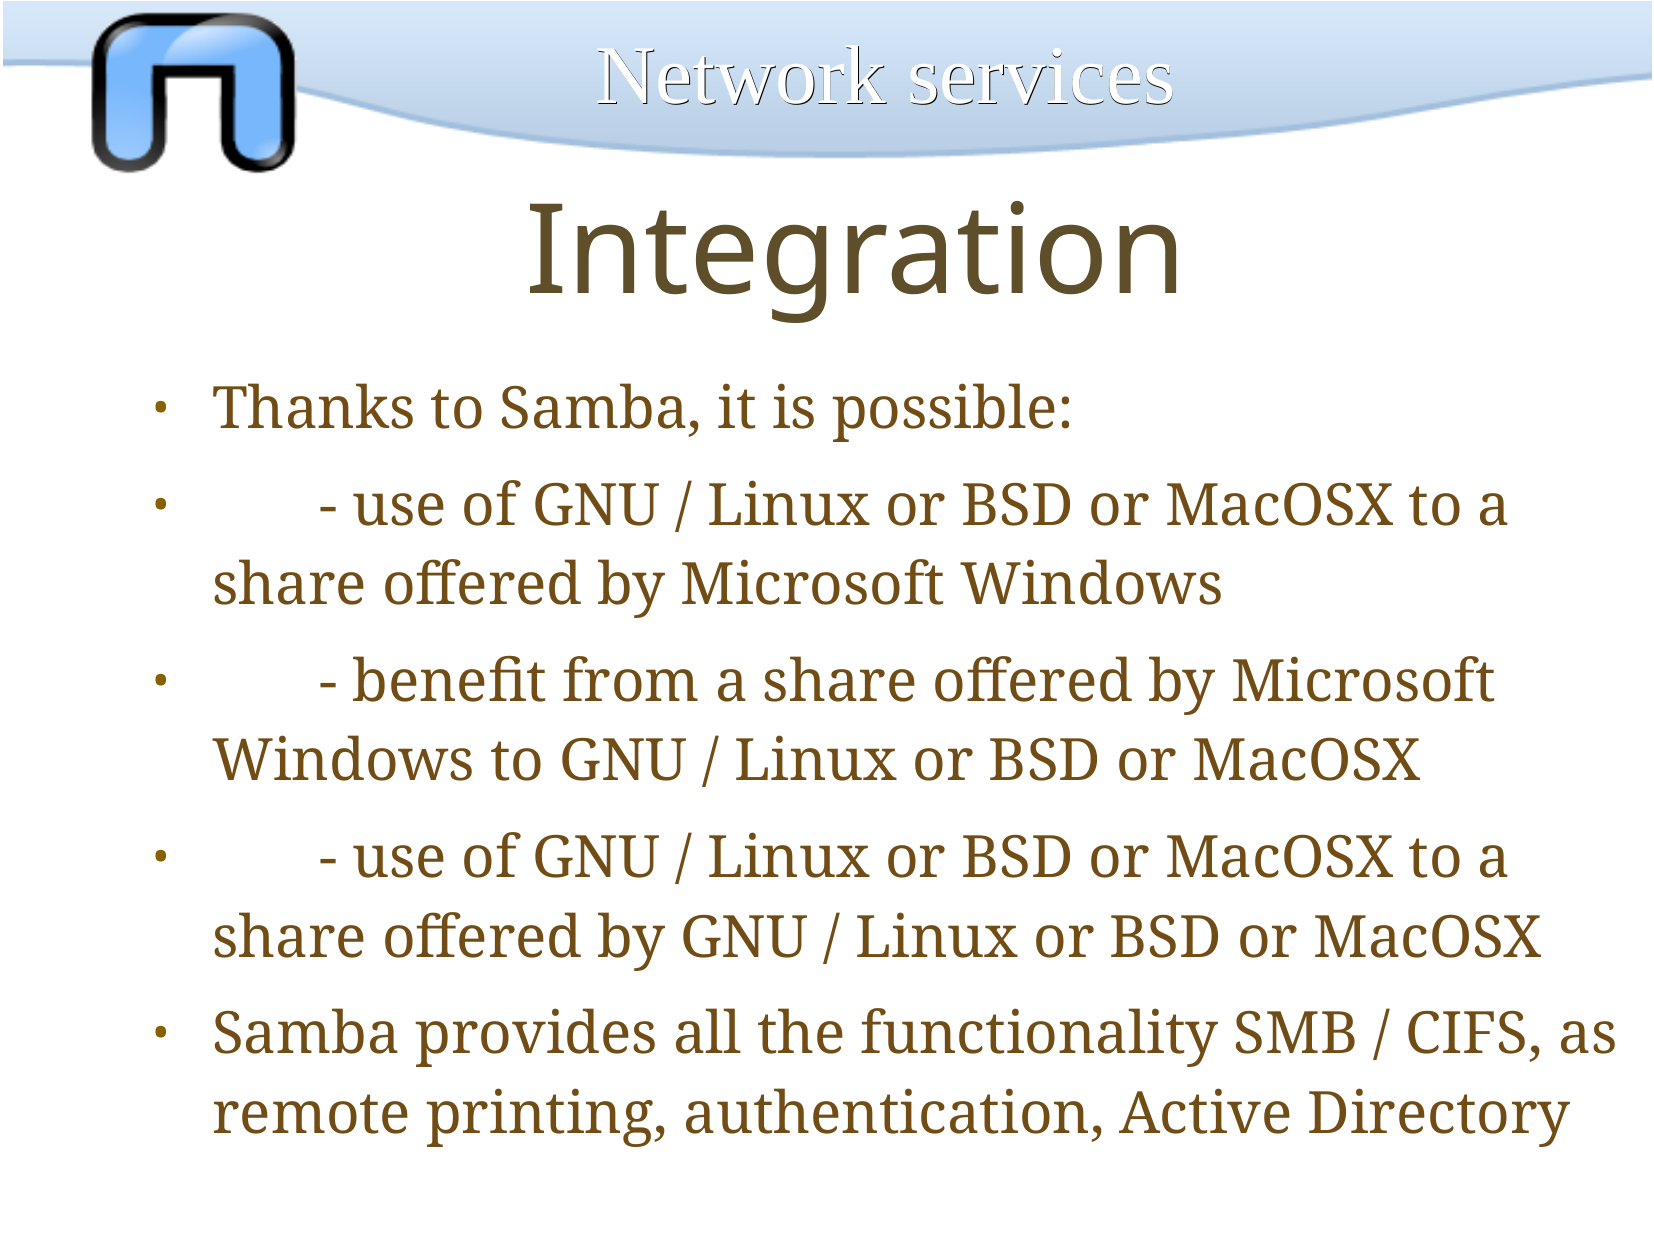

Network services
Integration
# Thanks to Samba, it is possible:
 - use of GNU / Linux or BSD or MacOSX to a share offered by Microsoft Windows
 - benefit from a share offered by Microsoft Windows to GNU / Linux or BSD or MacOSX
 - use of GNU / Linux or BSD or MacOSX to a share offered by GNU / Linux or BSD or MacOSX
Samba provides all the functionality SMB / CIFS, as remote printing, authentication, Active Directory